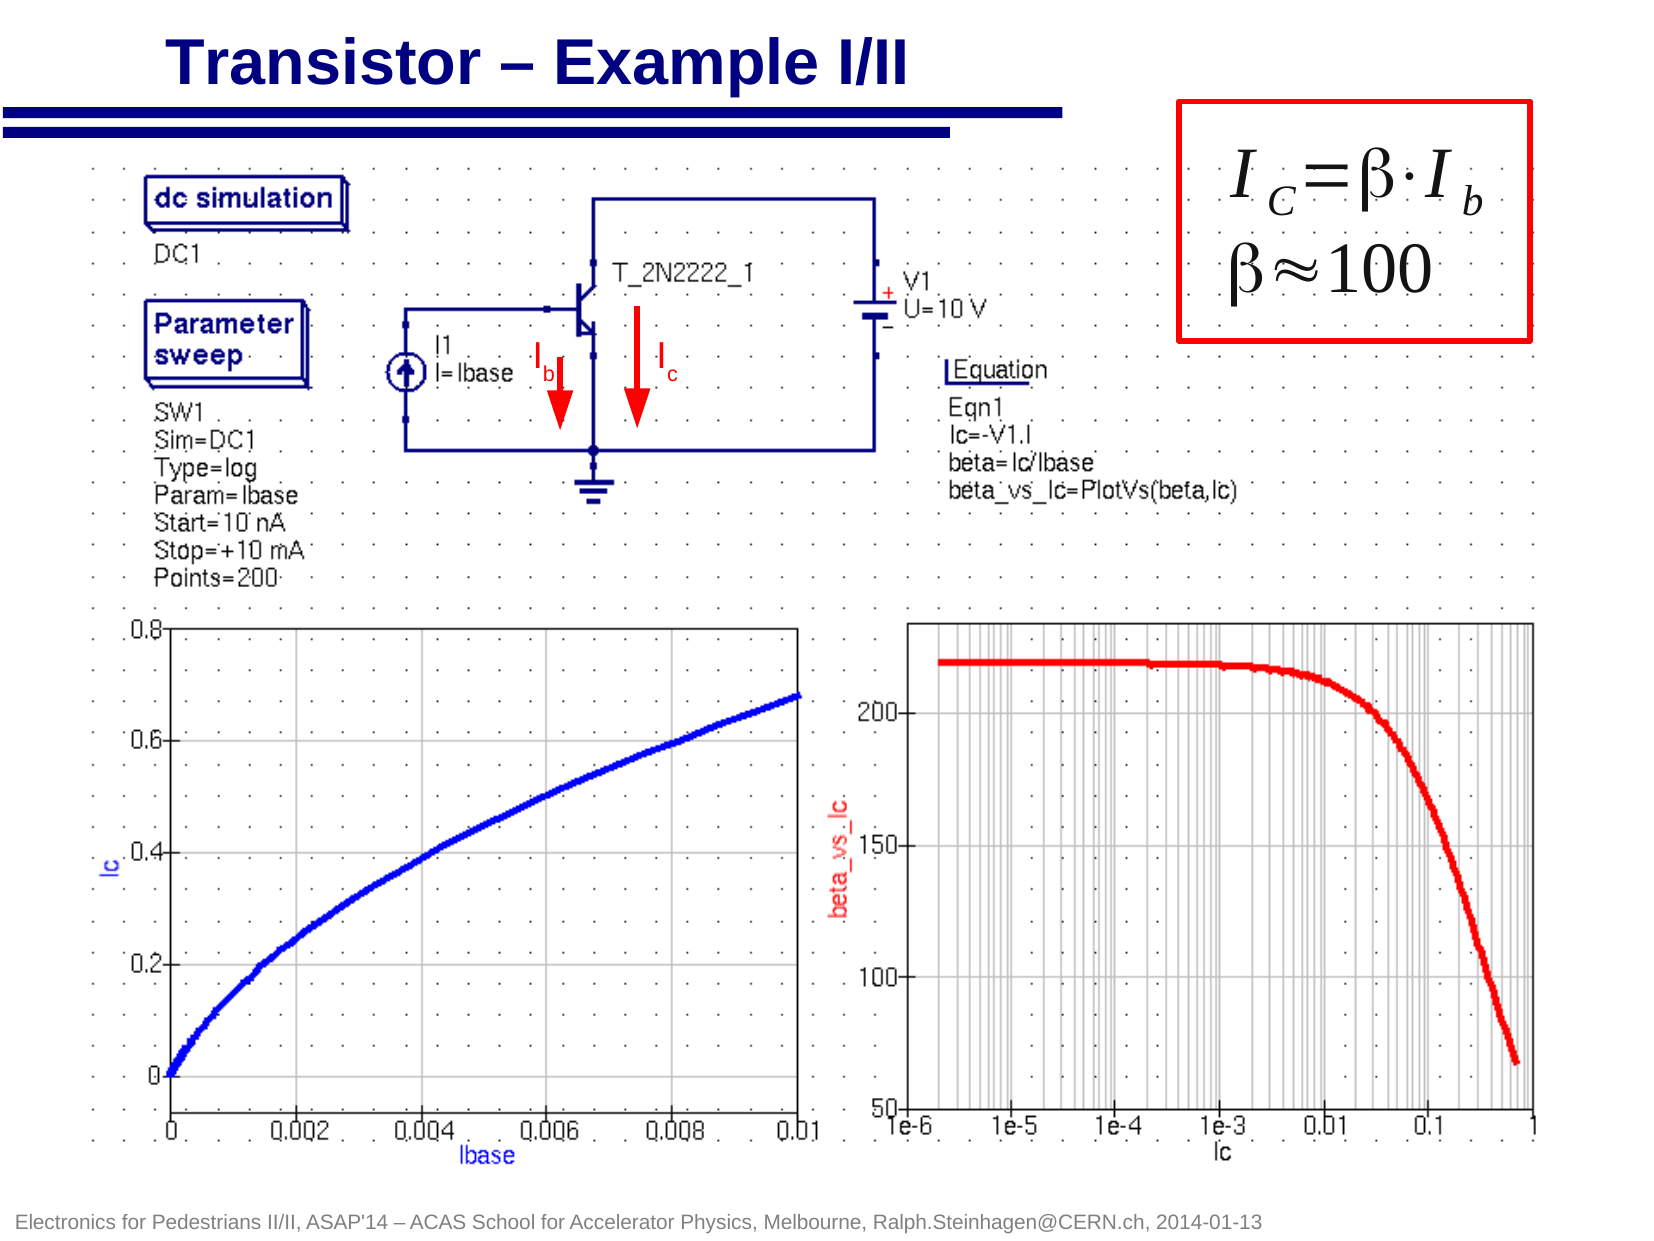

# Transistor – Example I/II
Ib
Ic